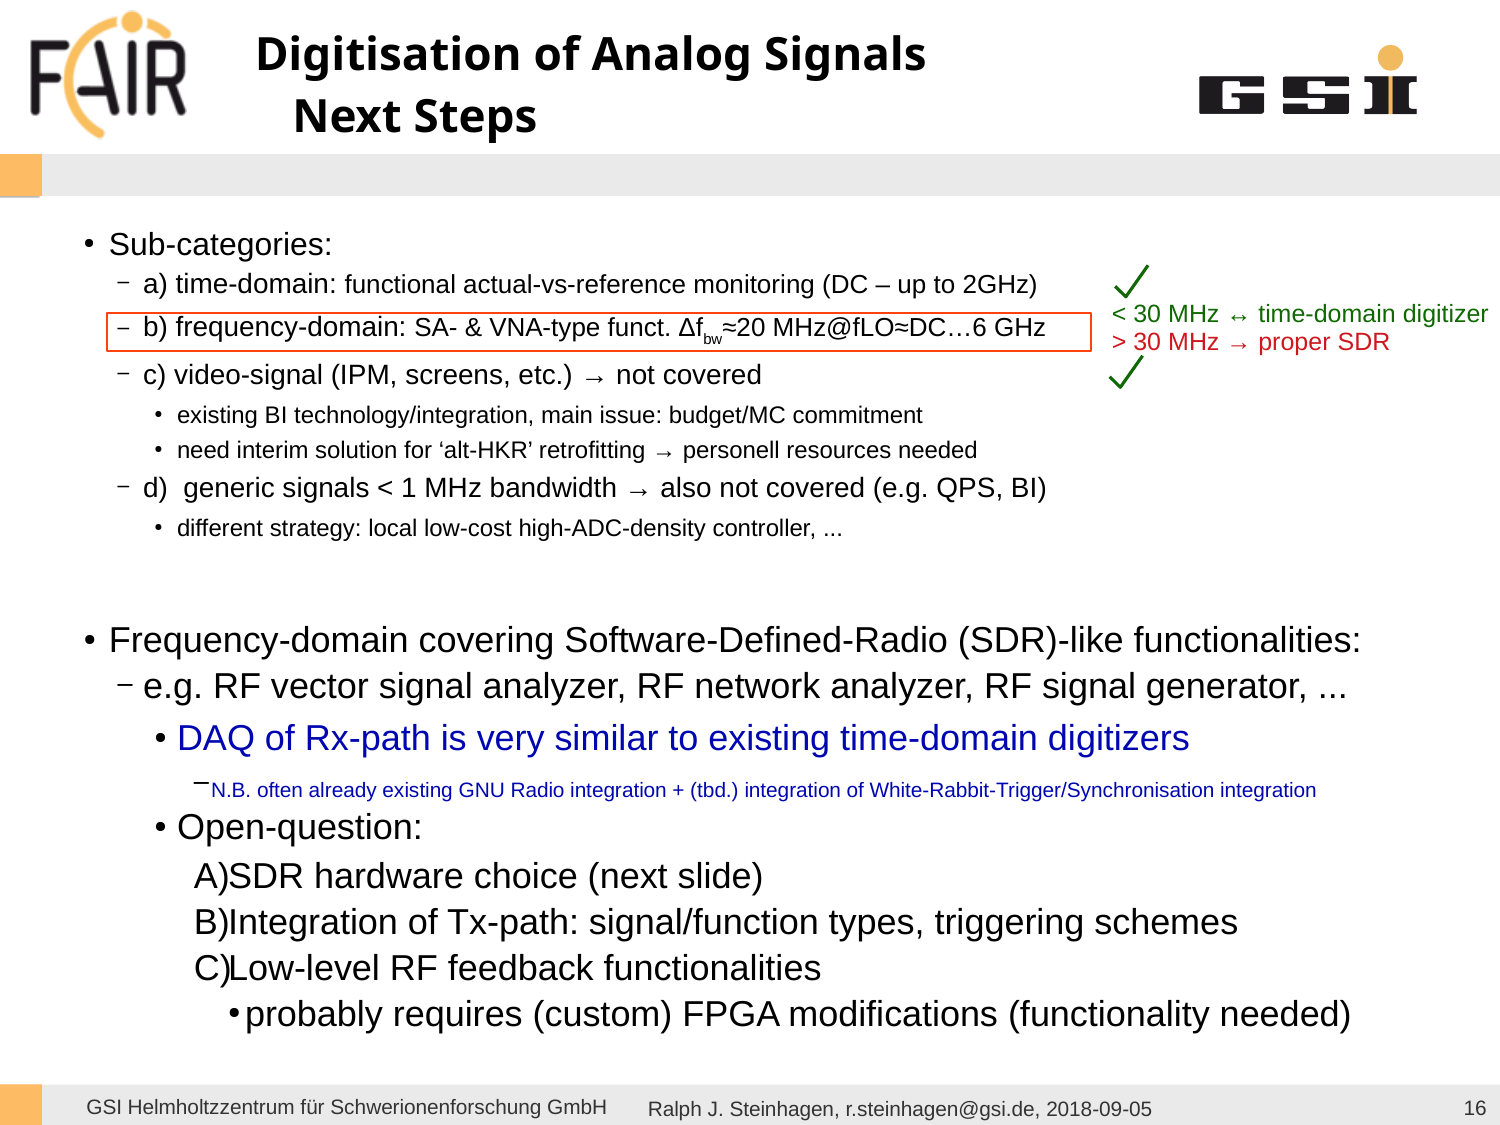

# Digitisation of Analog Signals Next Steps
Sub-categories:
a) time-domain: functional actual-vs-reference monitoring (DC – up to 2GHz)
b) frequency-domain: SA- & VNA-type funct. Δfbw≈20 MHz@fLO≈DC…6 GHz
c) video-signal (IPM, screens, etc.) → not covered
existing BI technology/integration, main issue: budget/MC commitment
need interim solution for ‘alt-HKR’ retrofitting → personell resources needed
d) generic signals < 1 MHz bandwidth → also not covered (e.g. QPS, BI)
different strategy: local low-cost high-ADC-density controller, ...
Frequency-domain covering Software-Defined-Radio (SDR)-like functionalities:
e.g. RF vector signal analyzer, RF network analyzer, RF signal generator, ...
DAQ of Rx-path is very similar to existing time-domain digitizers
N.B. often already existing GNU Radio integration + (tbd.) integration of White-Rabbit-Trigger/Synchronisation integration
Open-question:
SDR hardware choice (next slide)
Integration of Tx-path: signal/function types, triggering schemes
Low-level RF feedback functionalities
probably requires (custom) FPGA modifications (functionality needed)
< 30 MHz ↔ time-domain digitizer
> 30 MHz → proper SDR